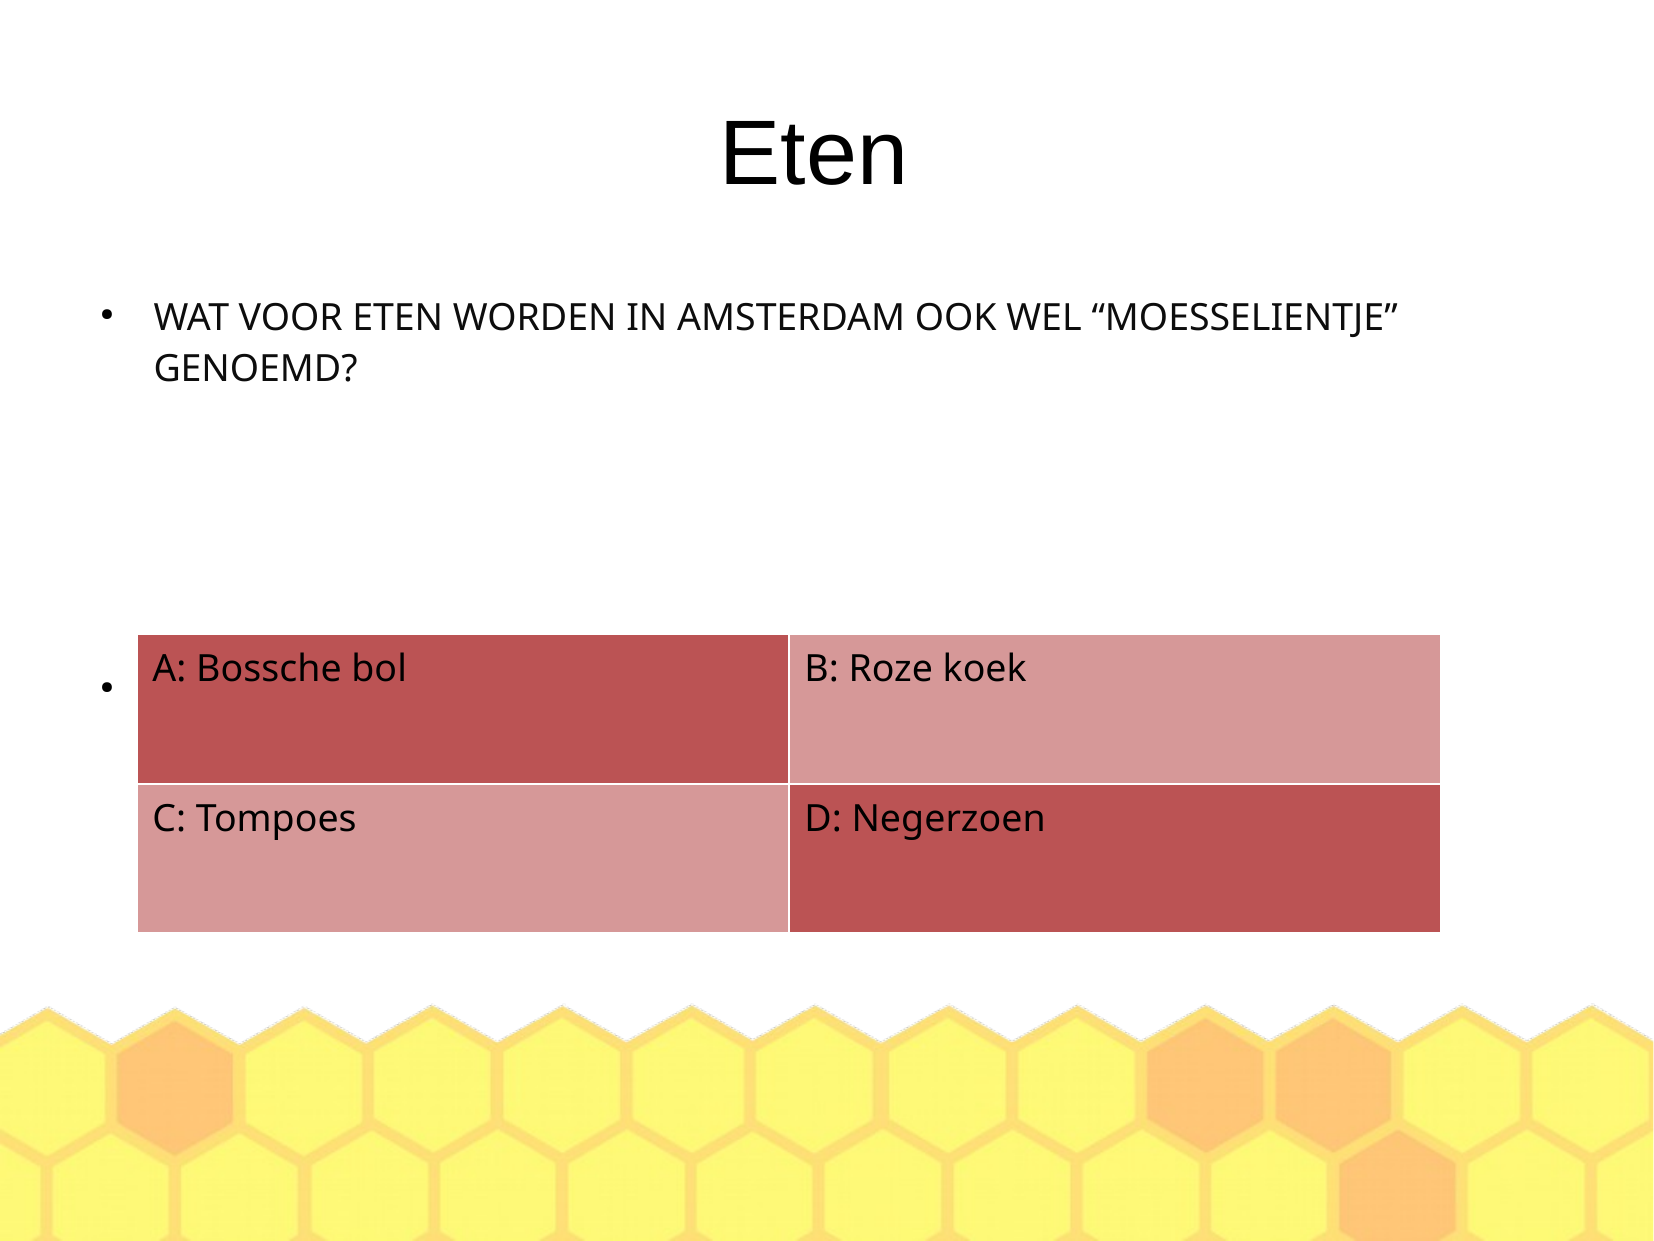

# Eten
Wat voor eten worden in Amsterdam ook wel “moesselientje” genoemd?
| A: Bossche bol | B: Roze koek |
| --- | --- |
| C: Tompoes | D: Negerzoen |